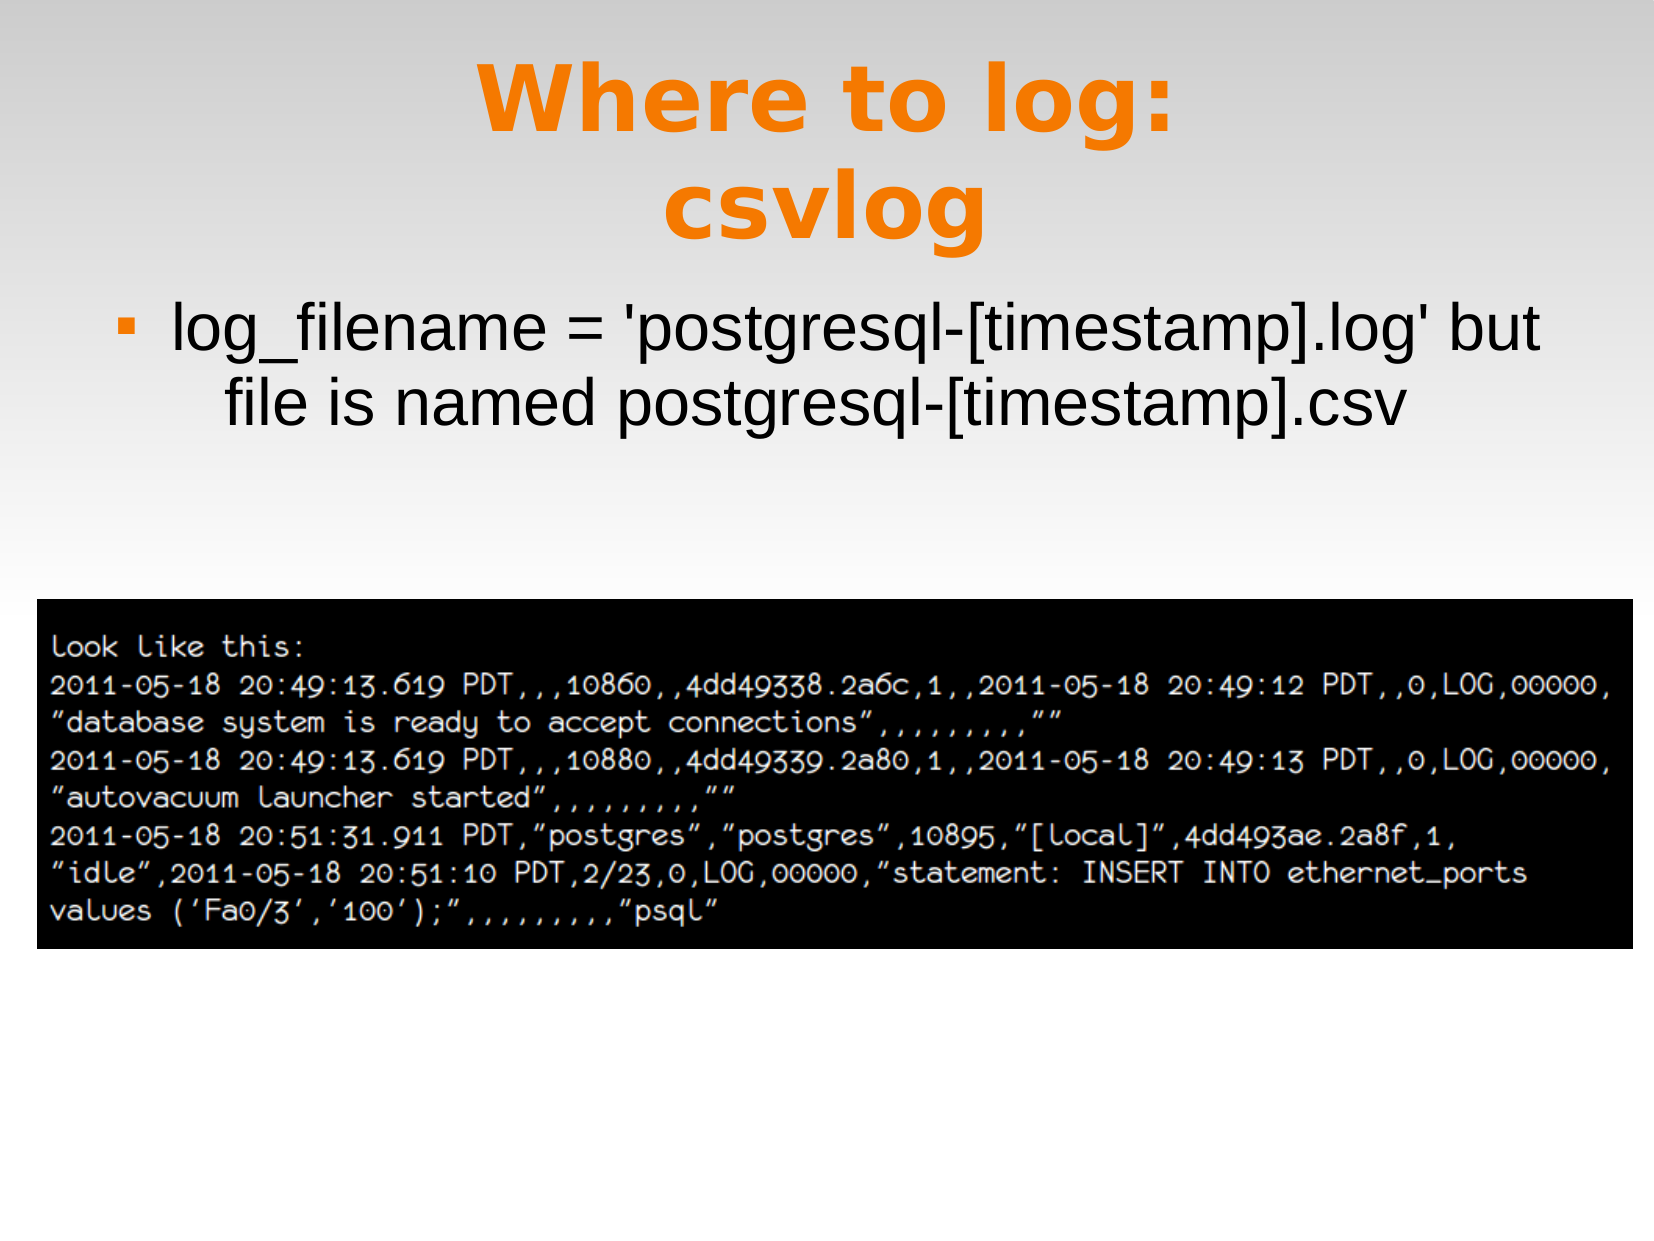

# Where to log: csvlog
log_filename = 'postgresql-[timestamp].log' but file is named postgresql-[timestamp].csv